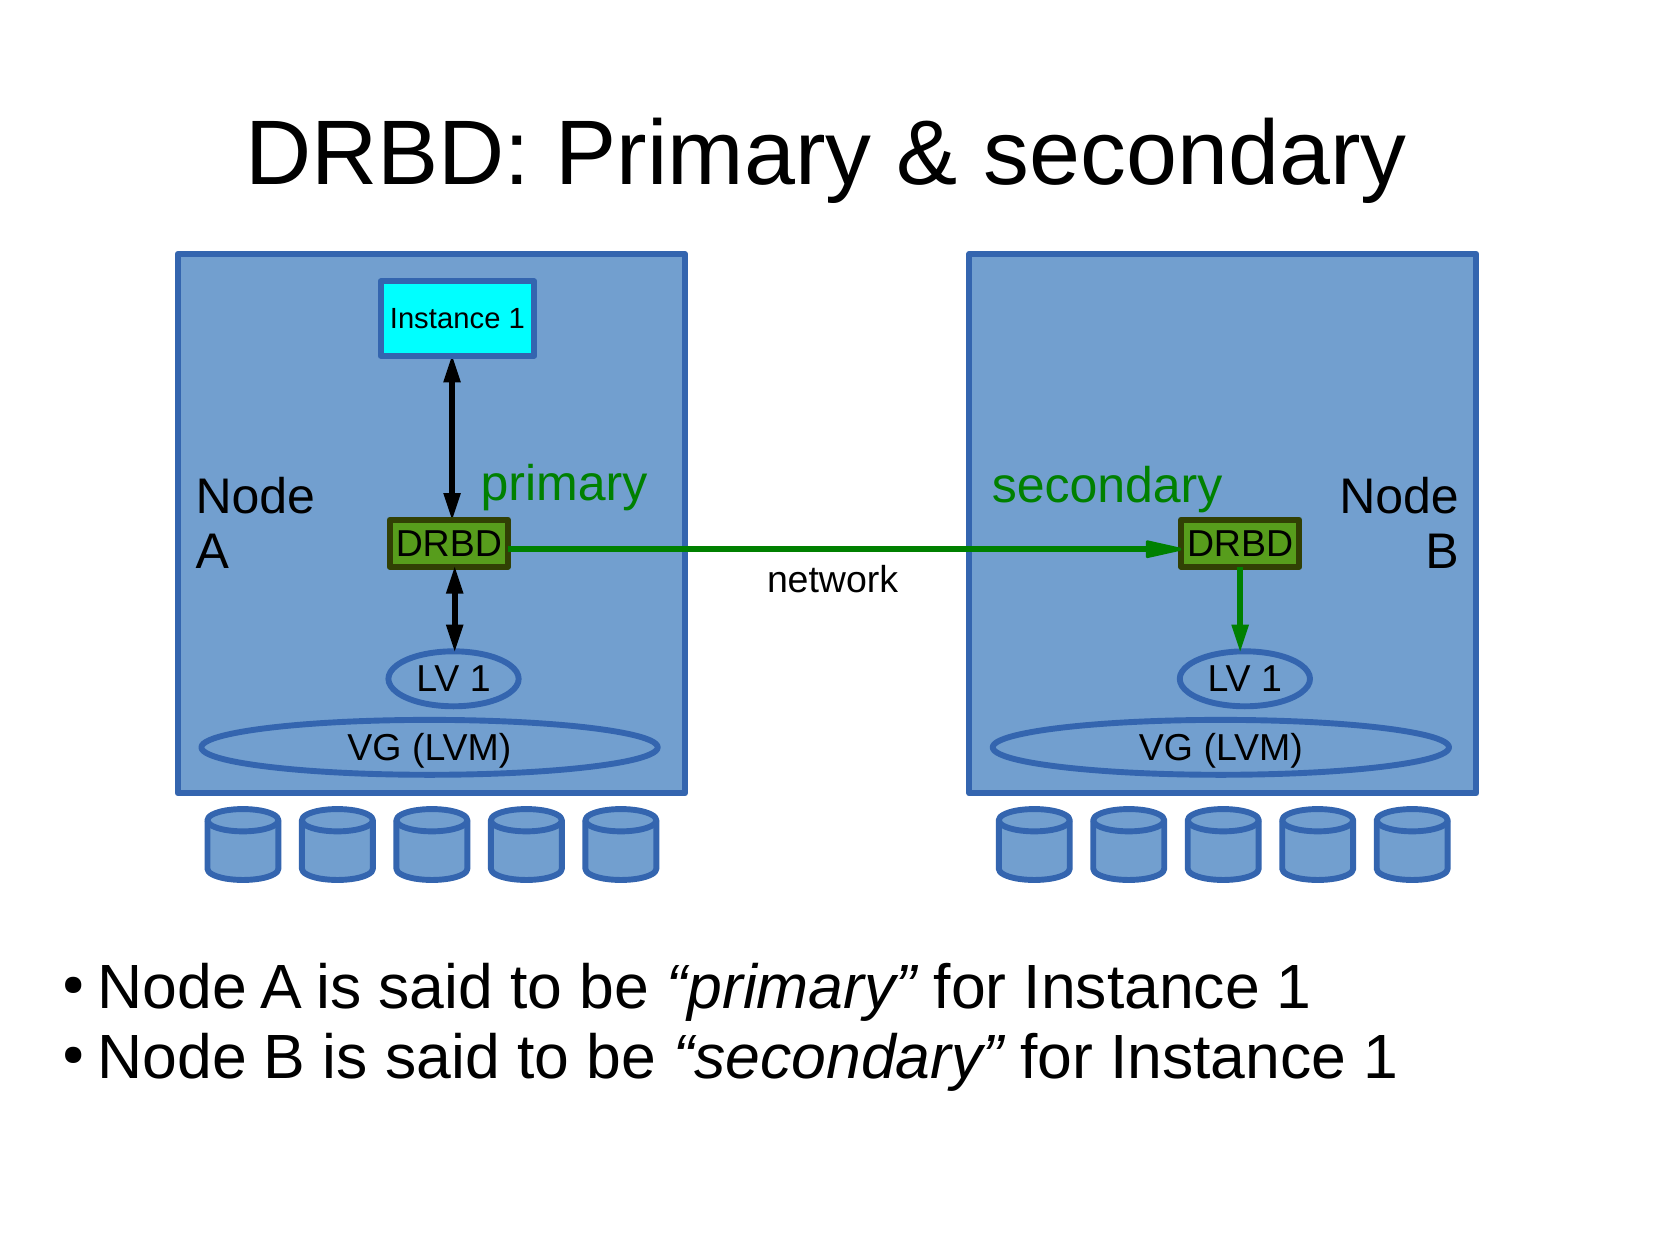

# DRBD: Primary & secondary
Node
A
Node
B
Instance 1
primary
secondary
DRBD
DRBD
network
LV 1
LV 1
VG (LVM)
VG (LVM)
Node A is said to be “primary” for Instance 1
Node B is said to be “secondary” for Instance 1